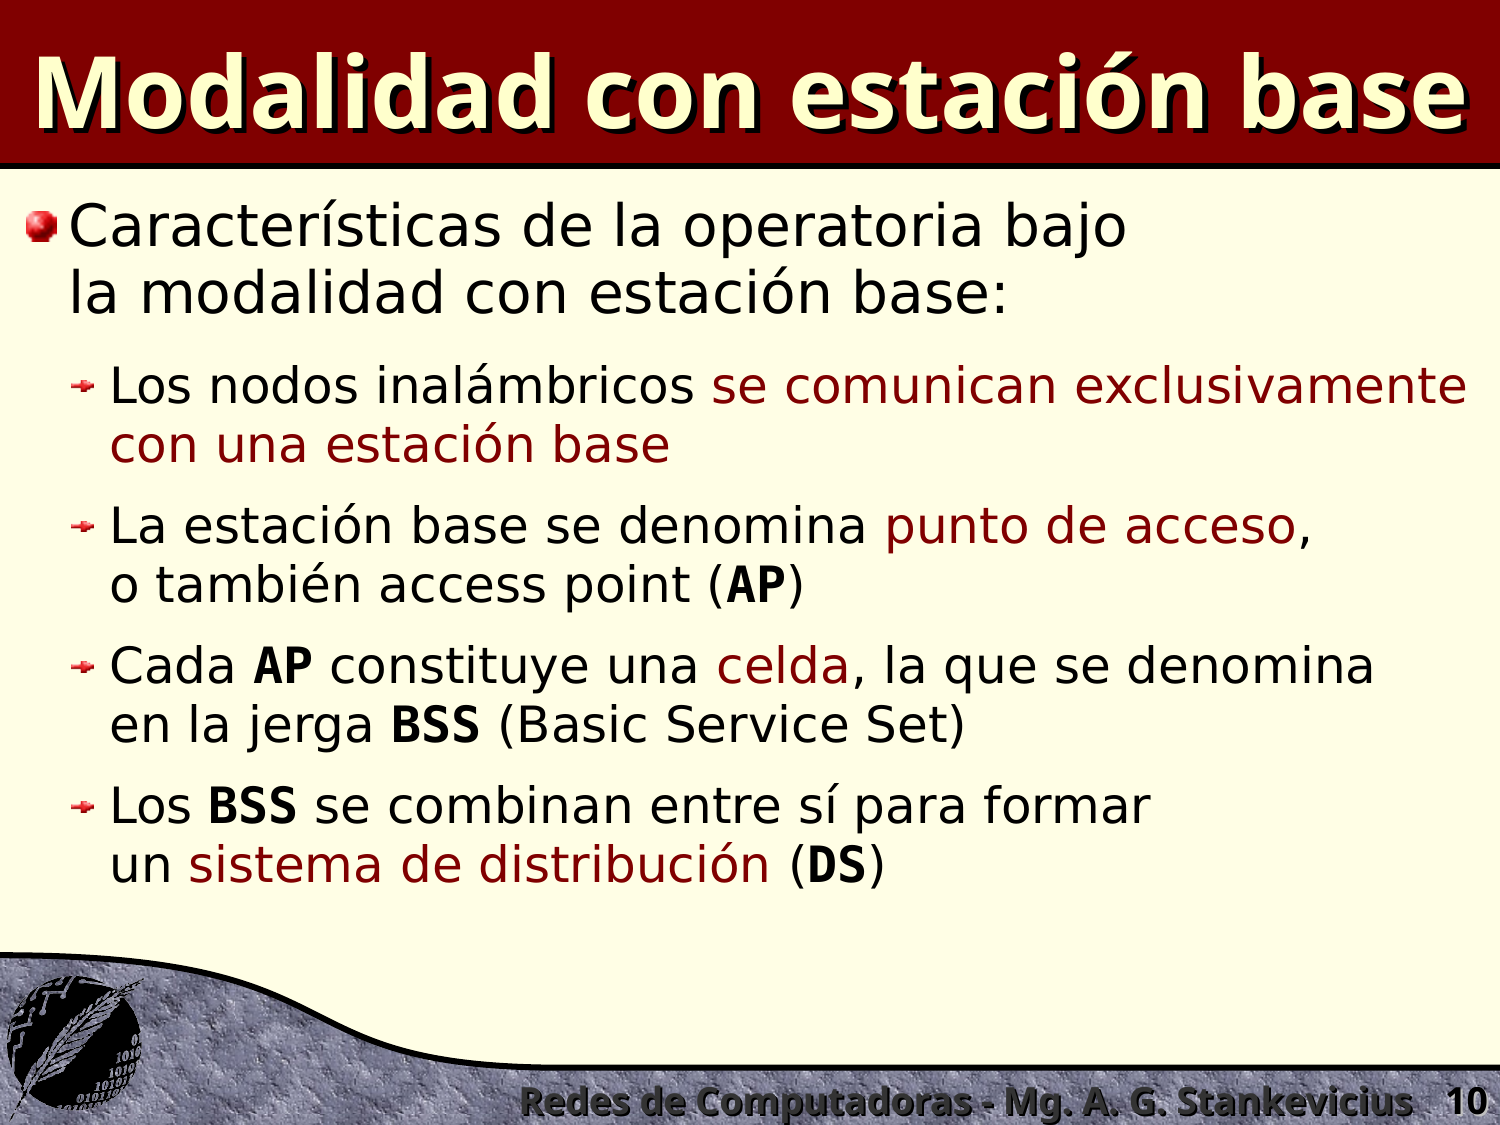

# Modalidad con estación base
Características de la operatoria bajo
la modalidad con estación base:
Los nodos inalámbricos se comunican exclusivamente con una estación base
La estación base se denomina punto de acceso,
o también access point (AP)
Cada AP constituye una celda, la que se denomina
en la jerga BSS (Basic Service Set)
Los BSS se combinan entre sí para formar
un sistema de distribución (DS)
10